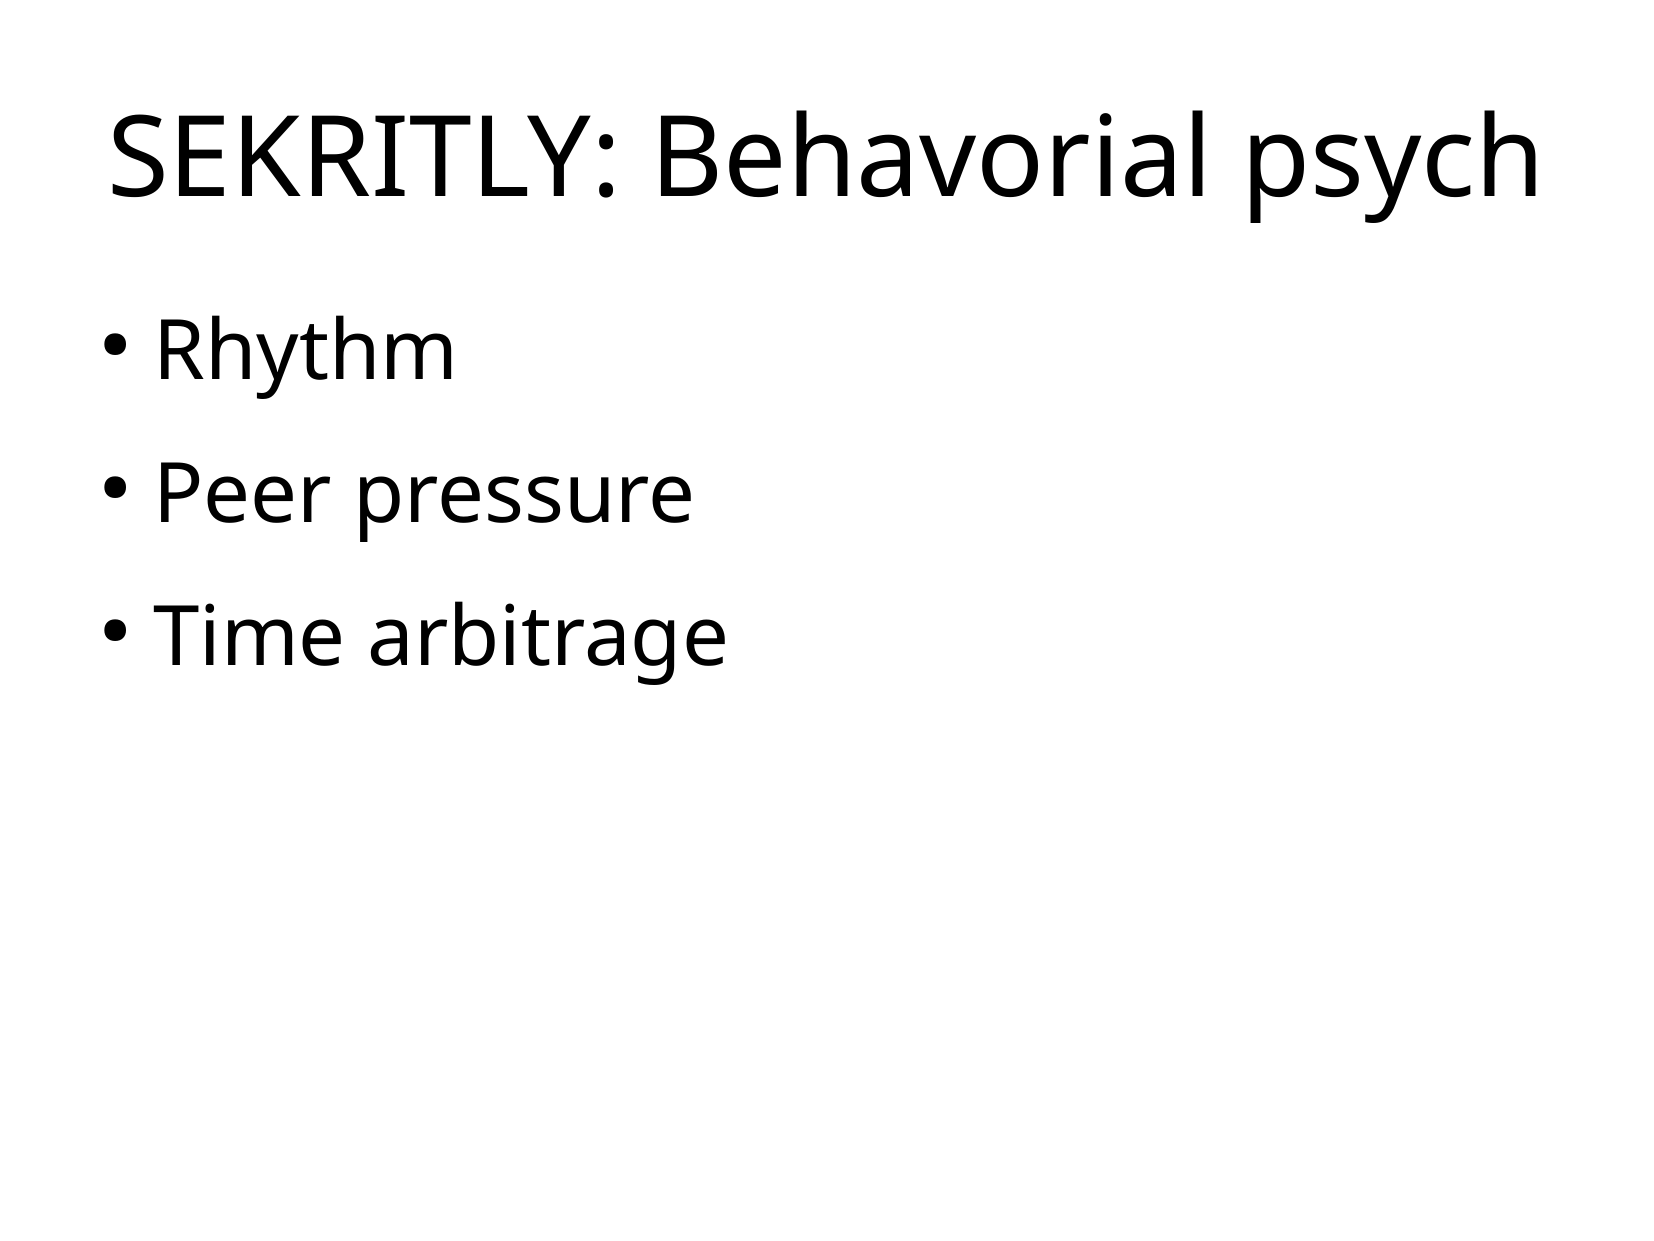

# SEKRITLY: Behavorial psych
Rhythm
Peer pressure
Time arbitrage